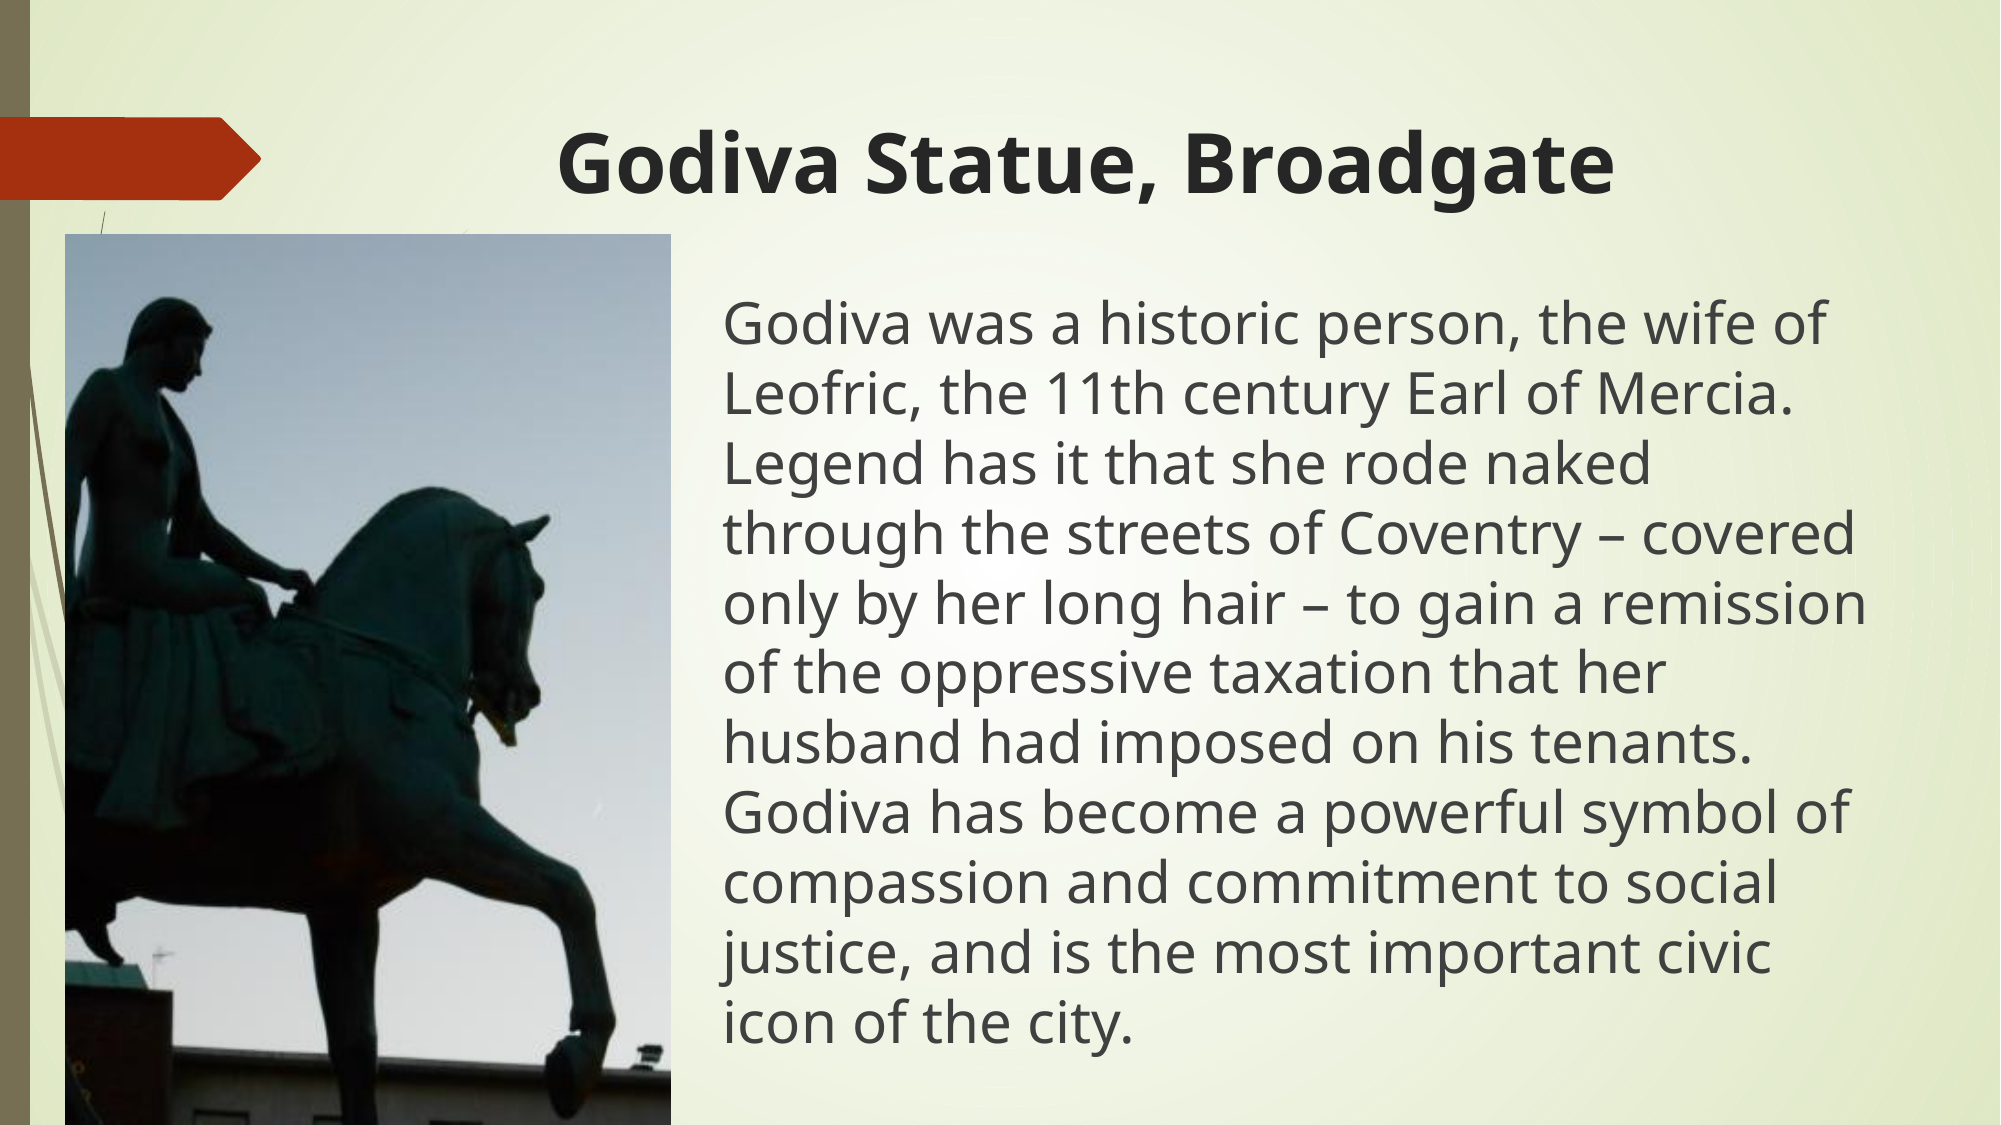

# Godiva Statue, Broadgate
Godiva was a historic person, the wife of Leofric, the 11th century Earl of Mercia. Legend has it that she rode naked through the streets of Coventry – covered only by her long hair – to gain a remission of the oppressive taxation that her husband had imposed on his tenants. Godiva has become a powerful symbol of compassion and commitment to social justice, and is the most important civic icon of the city.